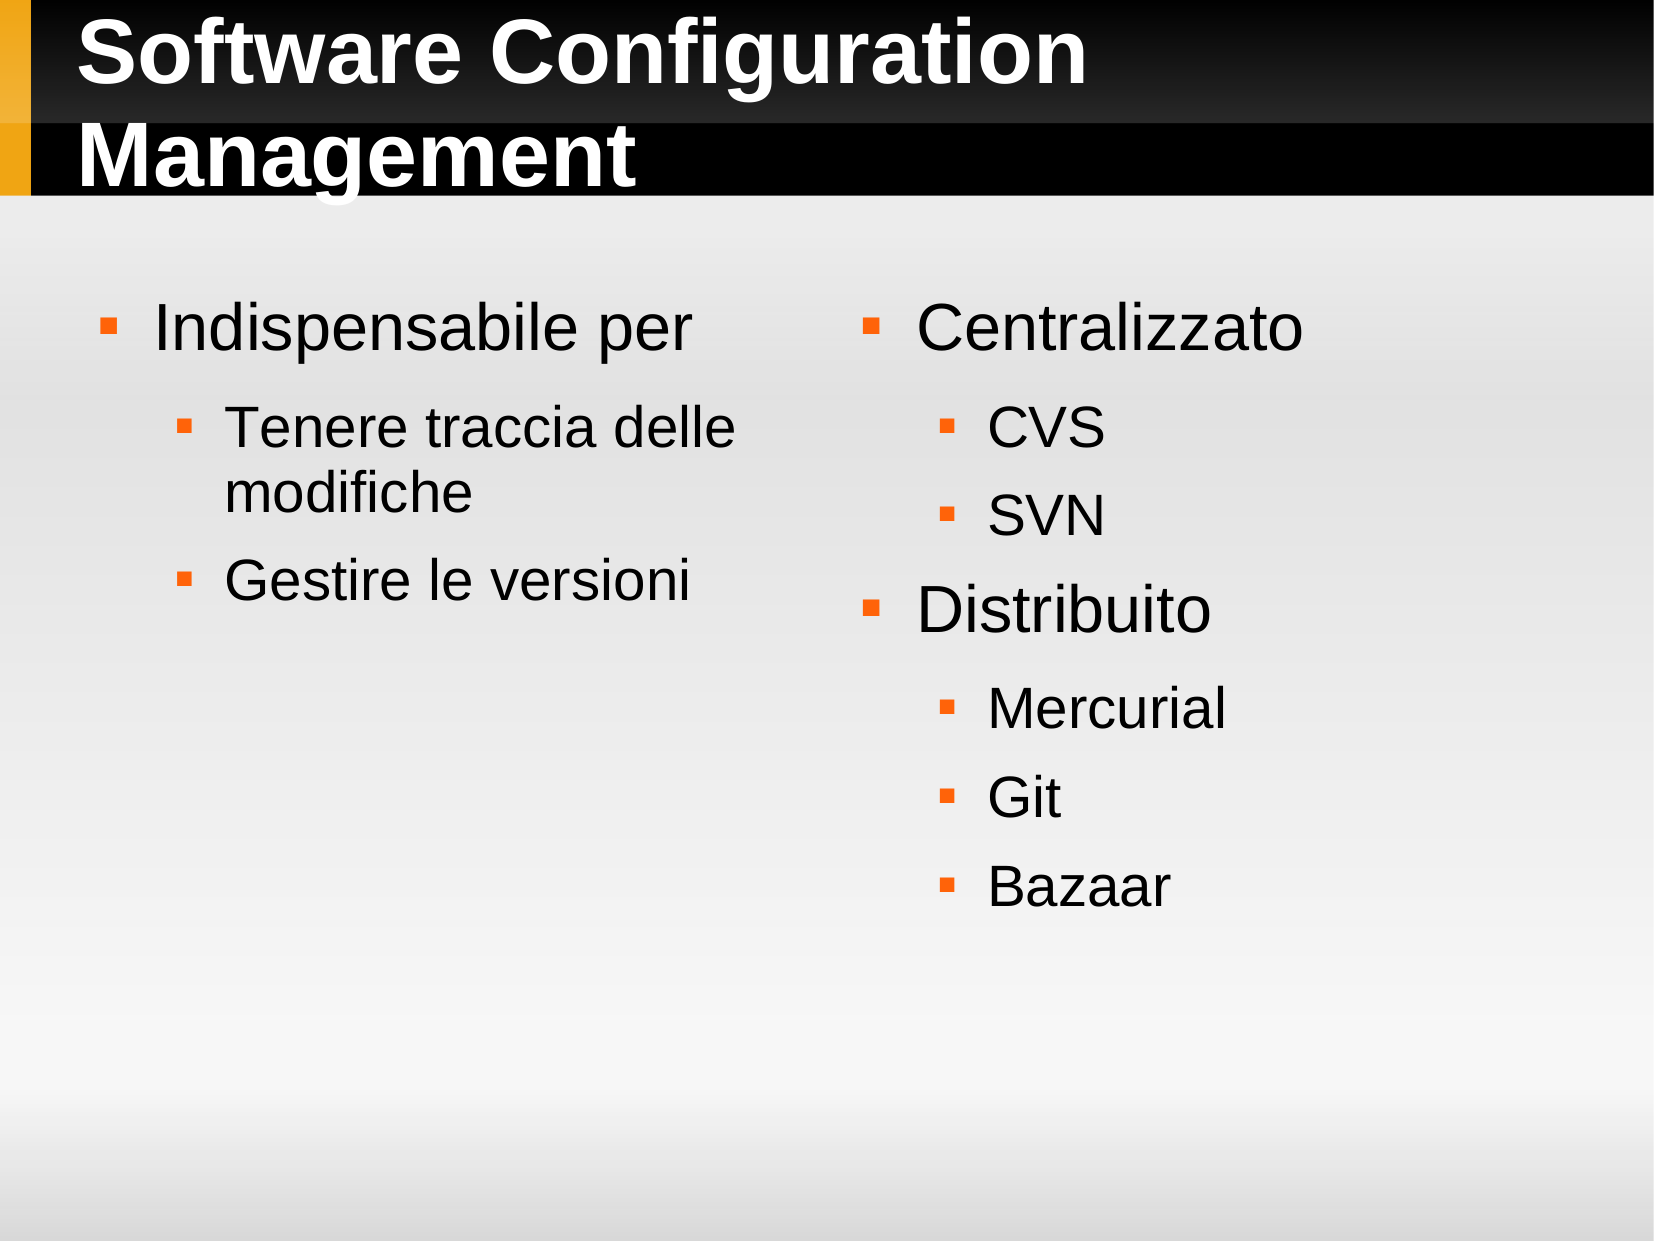

# Software Configuration Management
Indispensabile per
Tenere traccia delle modifiche
Gestire le versioni
Centralizzato
CVS
SVN
Distribuito
Mercurial
Git
Bazaar